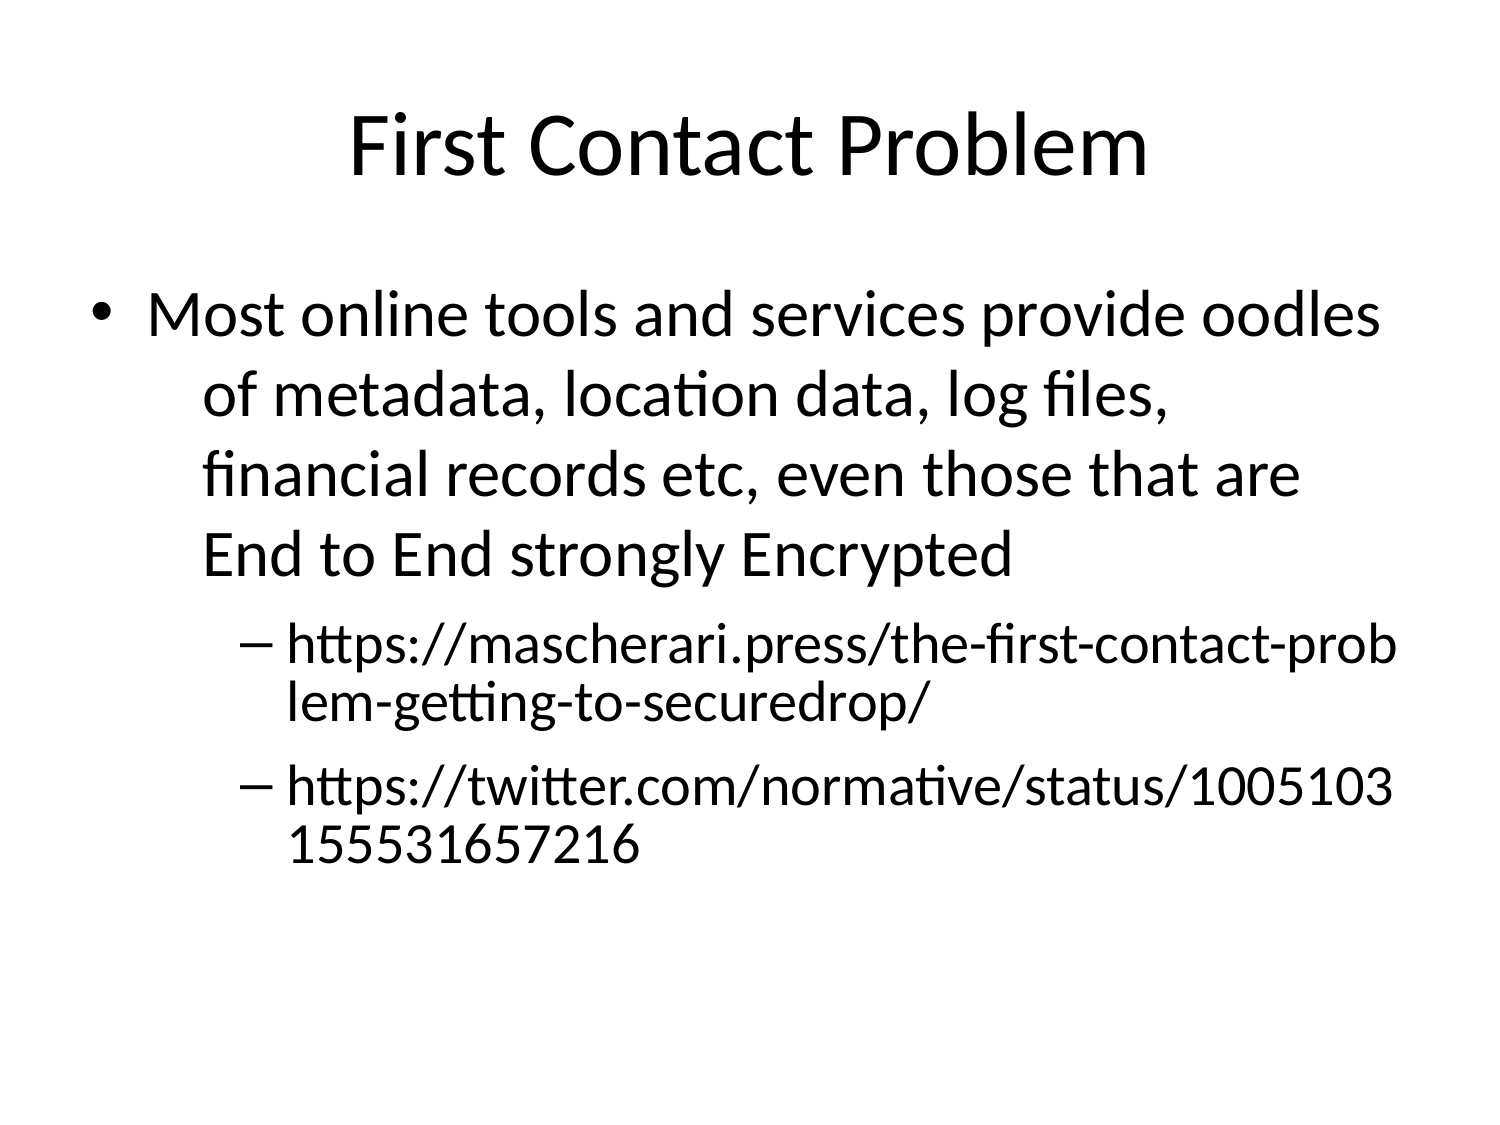

# First Contact Problem
Most online tools and services provide oodles of metadata, location data, log files, financial records etc, even those that are End to End strongly Encrypted
https://mascherari.press/the-first-contact-problem-getting-to-securedrop/
https://twitter.com/normative/status/1005103155531657216